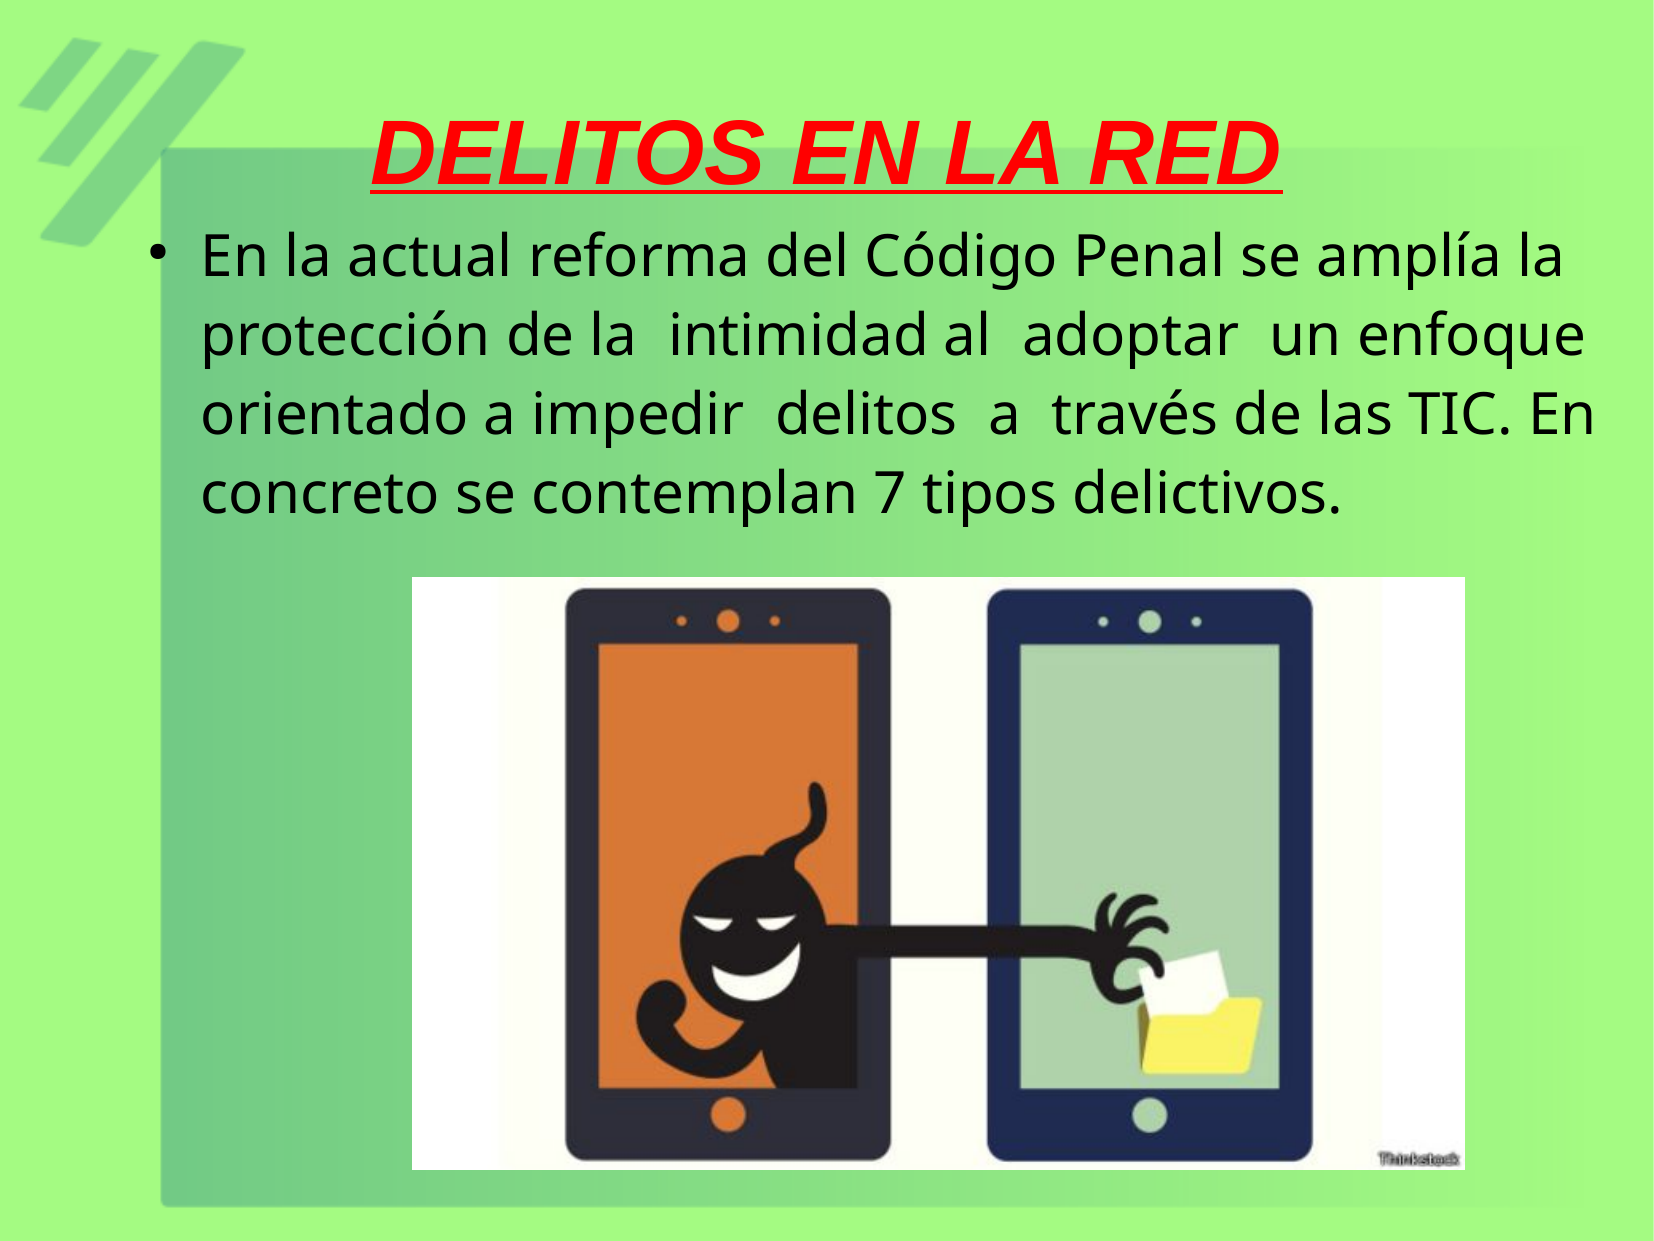

# DELITOS EN LA RED
En la actual reforma del Código Penal se amplía la protección de la intimidad al adoptar un enfoque orientado a impedir delitos a través de las TIC. En concreto se contemplan 7 tipos delictivos.